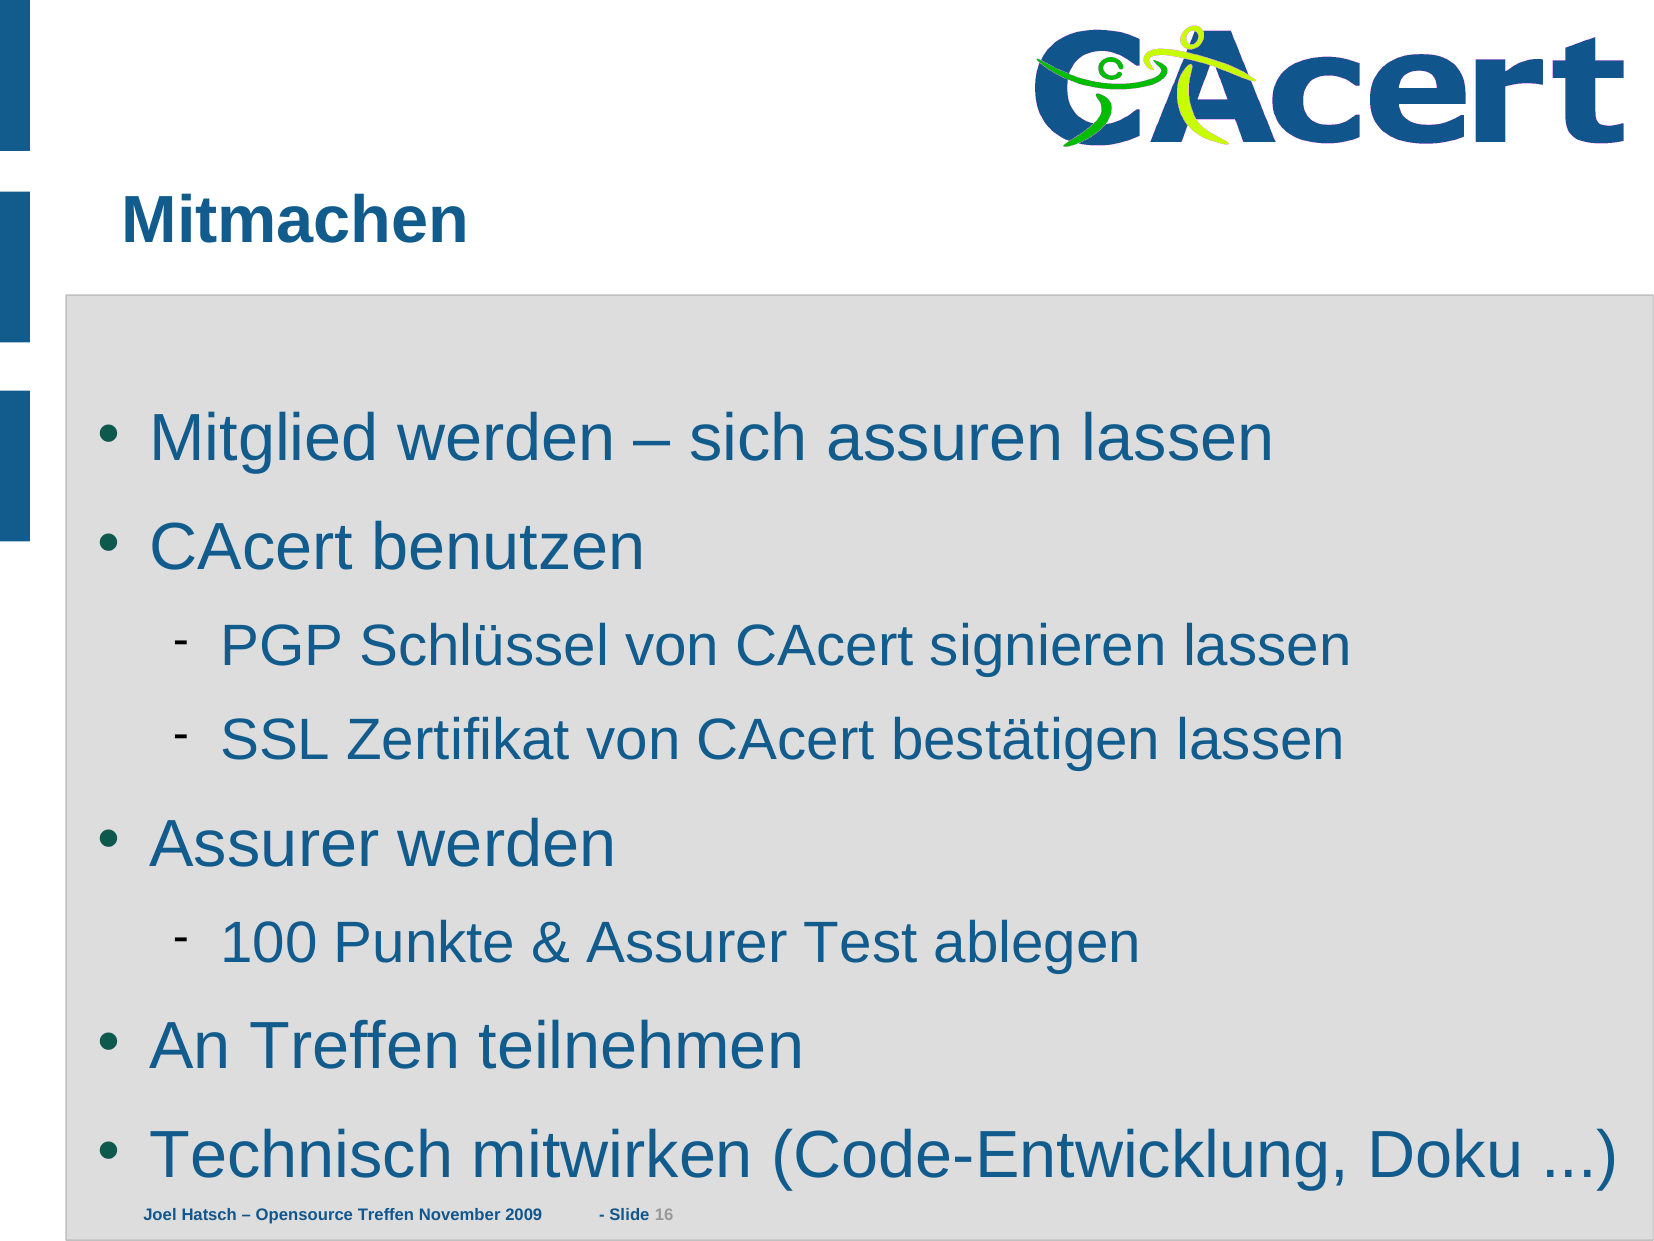

# Mitmachen
Mitglied werden – sich assuren lassen
CAcert benutzen
PGP Schlüssel von CAcert signieren lassen
SSL Zertifikat von CAcert bestätigen lassen
Assurer werden
100 Punkte & Assurer Test ablegen
An Treffen teilnehmen
Technisch mitwirken (Code-Entwicklung, Doku ...)